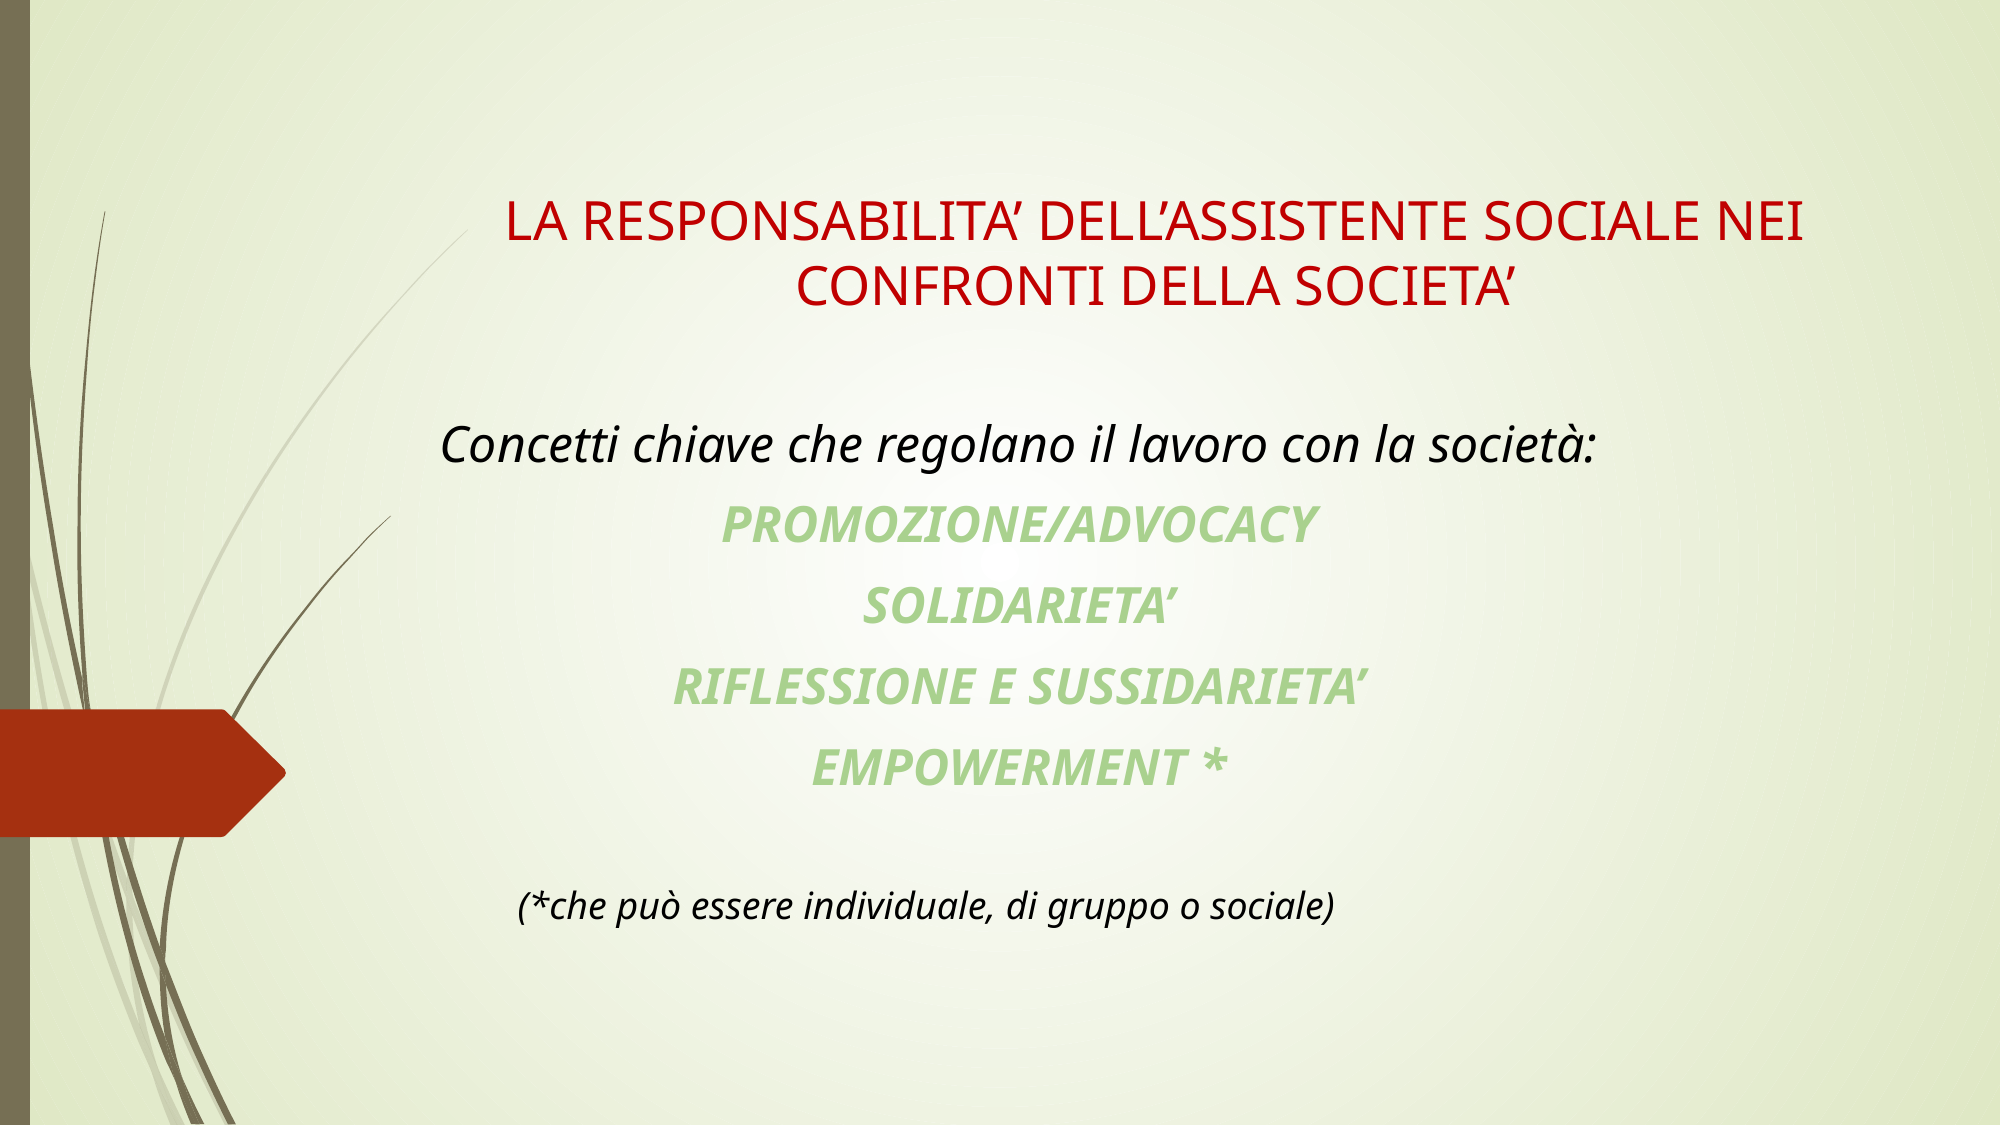

# LA RESPONSABILITA’ DELL’ASSISTENTE SOCIALE NEI CONFRONTI DELLA SOCIETA’
Concetti chiave che regolano il lavoro con la società:
PROMOZIONE/ADVOCACY
SOLIDARIETA’
RIFLESSIONE E SUSSIDARIETA’
EMPOWERMENT *
 (*che può essere individuale, di gruppo o sociale)